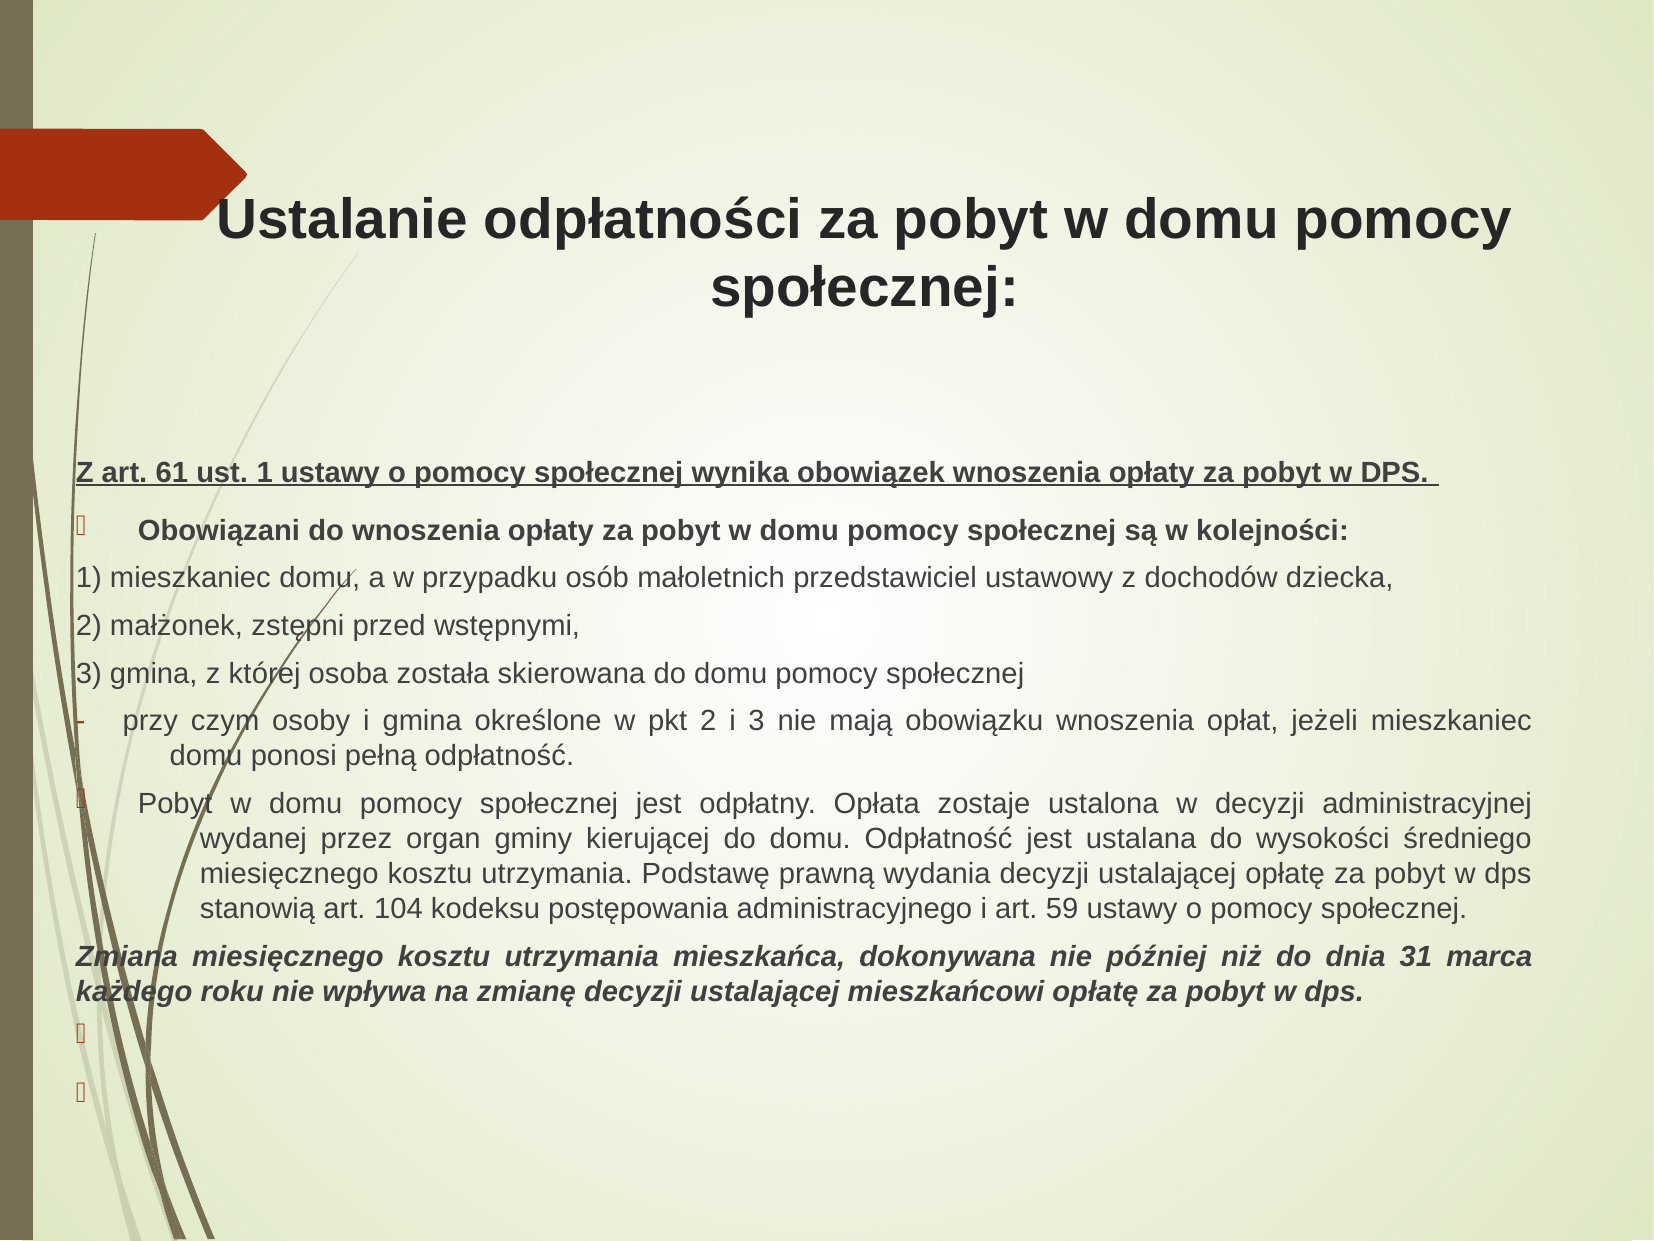

# Ustalanie odpłatności za pobyt w domu pomocy społecznej:
Z art. 61 ust. 1 ustawy o pomocy społecznej wynika obowiązek wnoszenia opłaty za pobyt w DPS.
Obowiązani do wnoszenia opłaty za pobyt w domu pomocy społecznej są w kolejności:
1) mieszkaniec domu, a w przypadku osób małoletnich przedstawiciel ustawowy z dochodów dziecka,
2) małżonek, zstępni przed wstępnymi,
3) gmina, z której osoba została skierowana do domu pomocy społecznej
przy czym osoby i gmina określone w pkt 2 i 3 nie mają obowiązku wnoszenia opłat, jeżeli mieszkaniec domu ponosi pełną odpłatność.
Pobyt w domu pomocy społecznej jest odpłatny. Opłata zostaje ustalona w decyzji administracyjnej wydanej przez organ gminy kierującej do domu. Odpłatność jest ustalana do wysokości średniego miesięcznego kosztu utrzymania. Podstawę prawną wydania decyzji ustalającej opłatę za pobyt w dps stanowią art. 104 kodeksu postępowania administracyjnego i art. 59 ustawy o pomocy społecznej.
Zmiana miesięcznego kosztu utrzymania mieszkańca, dokonywana nie później niż do dnia 31 marca każdego roku nie wpływa na zmianę decyzji ustalającej mieszkańcowi opłatę za pobyt w dps.